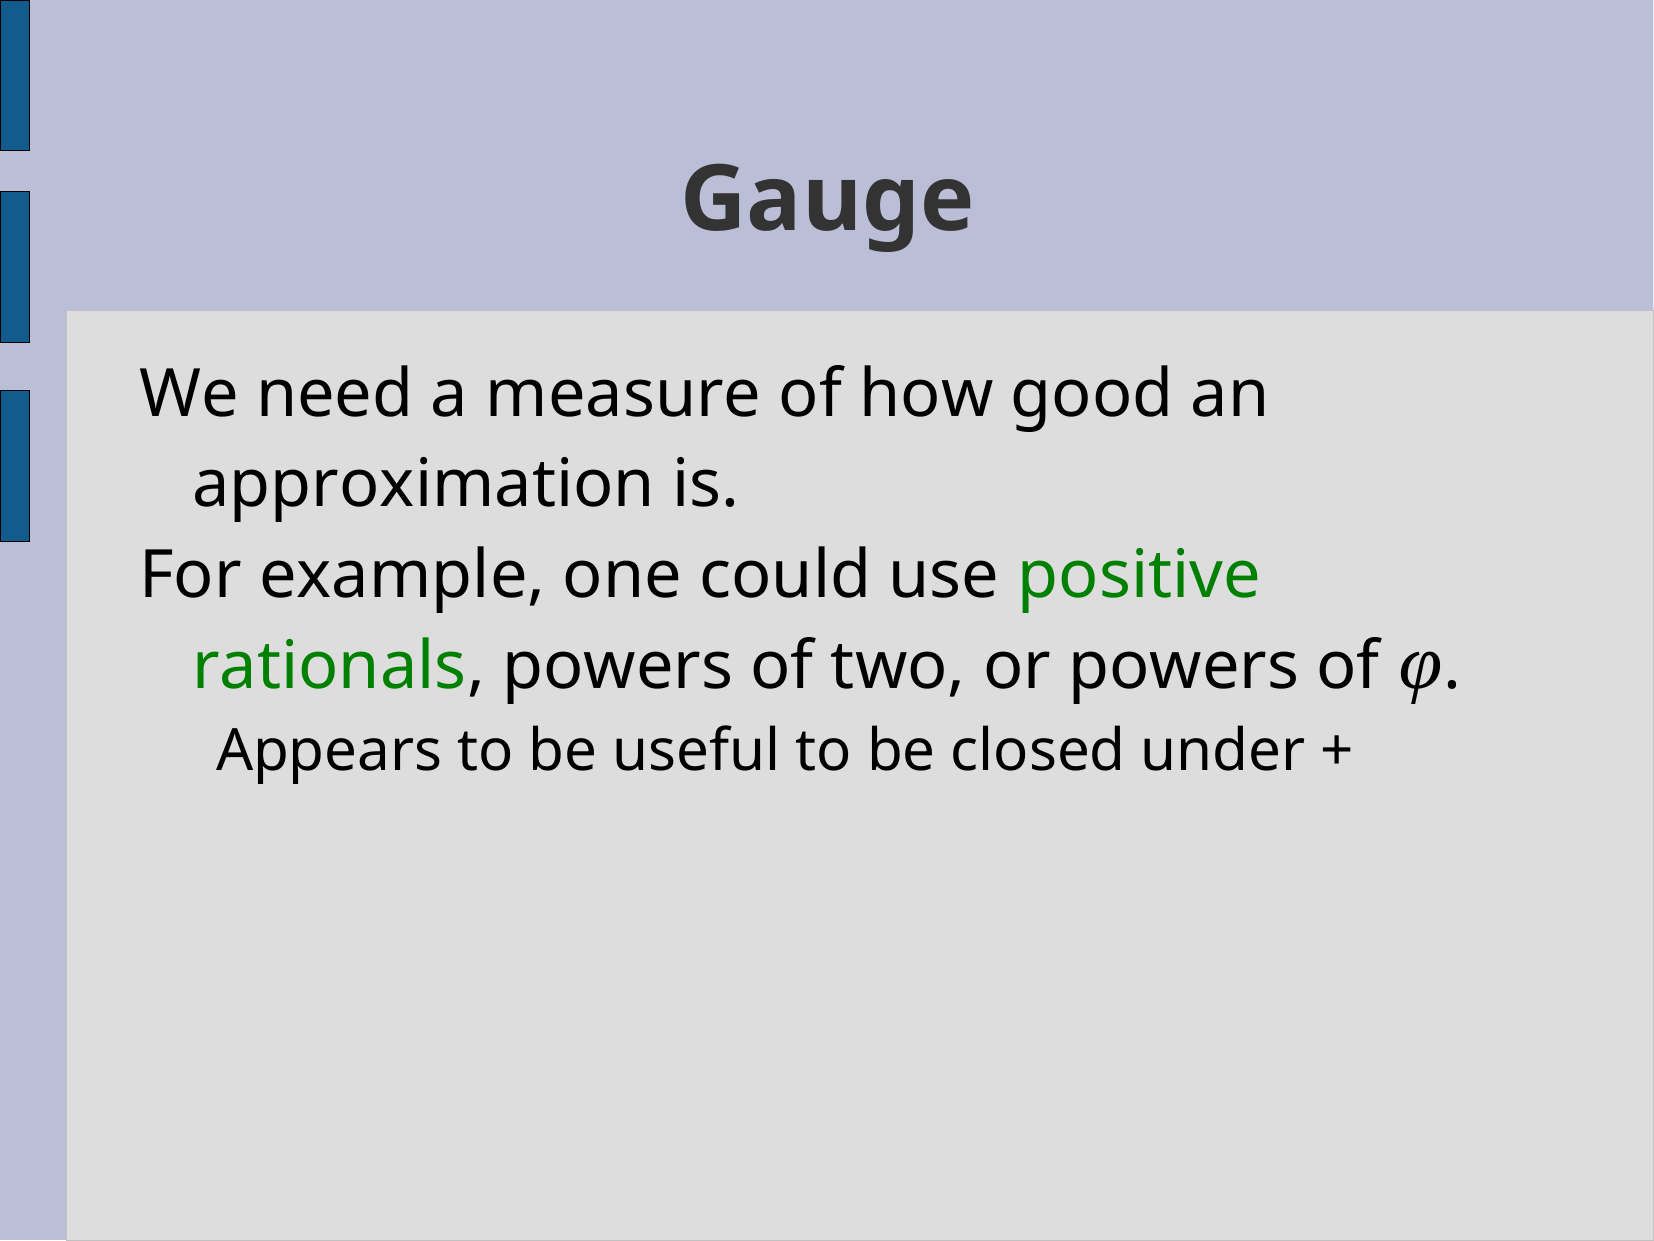

# Gauge
We need a measure of how good an approximation is.
For example, one could use positive rationals, powers of two, or powers of φ.
Appears to be useful to be closed under +